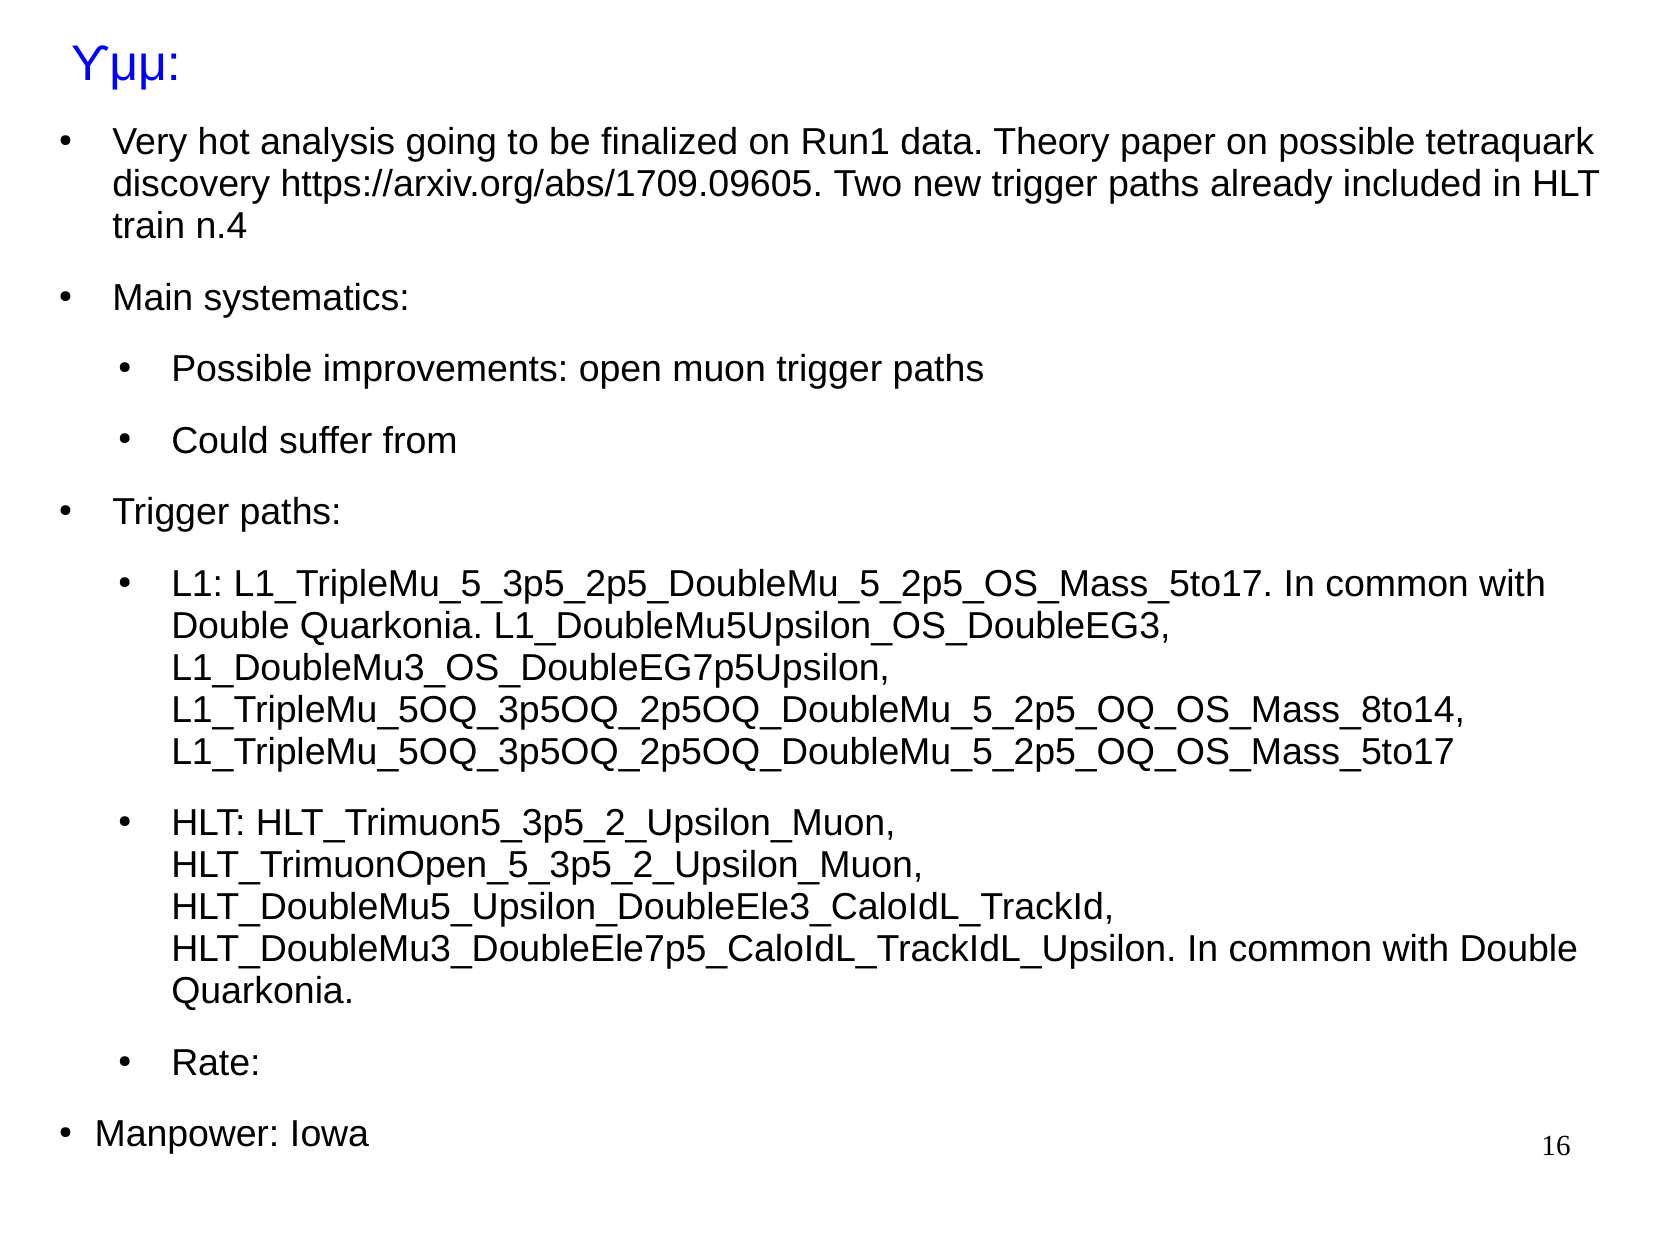

# ϒμμ:
Very hot analysis going to be finalized on Run1 data. Theory paper on possible tetraquark discovery https://arxiv.org/abs/1709.09605. Two new trigger paths already included in HLT train n.4
Main systematics:
Possible improvements: open muon trigger paths
Could suffer from
Trigger paths:
L1: L1_TripleMu_5_3p5_2p5_DoubleMu_5_2p5_OS_Mass_5to17. In common with Double Quarkonia. L1_DoubleMu5Upsilon_OS_DoubleEG3, L1_DoubleMu3_OS_DoubleEG7p5Upsilon, L1_TripleMu_5OQ_3p5OQ_2p5OQ_DoubleMu_5_2p5_OQ_OS_Mass_8to14, L1_TripleMu_5OQ_3p5OQ_2p5OQ_DoubleMu_5_2p5_OQ_OS_Mass_5to17
HLT: HLT_Trimuon5_3p5_2_Upsilon_Muon, HLT_TrimuonOpen_5_3p5_2_Upsilon_Muon, HLT_DoubleMu5_Upsilon_DoubleEle3_CaloIdL_TrackId, HLT_DoubleMu3_DoubleEle7p5_CaloIdL_TrackIdL_Upsilon. In common with Double Quarkonia.
Rate:
Manpower: Iowa
16